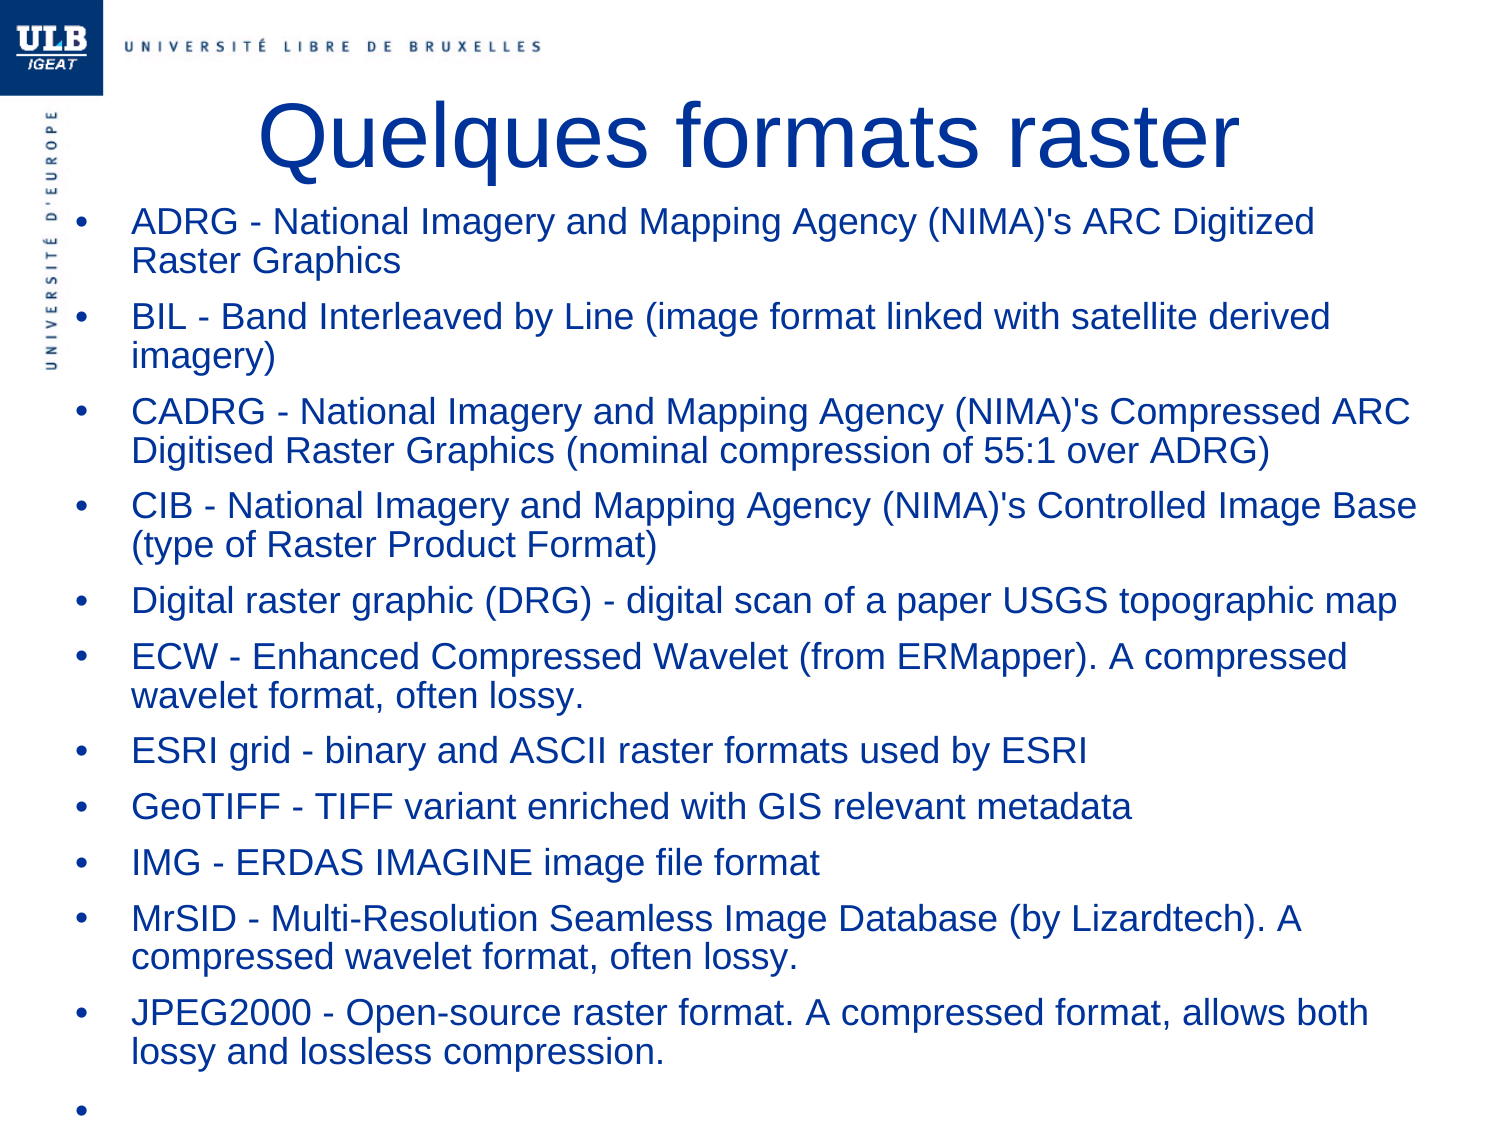

# Quelques formats raster
ADRG - National Imagery and Mapping Agency (NIMA)'s ARC Digitized Raster Graphics
BIL - Band Interleaved by Line (image format linked with satellite derived imagery)
CADRG - National Imagery and Mapping Agency (NIMA)'s Compressed ARC Digitised Raster Graphics (nominal compression of 55:1 over ADRG)
CIB - National Imagery and Mapping Agency (NIMA)'s Controlled Image Base (type of Raster Product Format)
Digital raster graphic (DRG) - digital scan of a paper USGS topographic map
ECW - Enhanced Compressed Wavelet (from ERMapper). A compressed wavelet format, often lossy.
ESRI grid - binary and ASCII raster formats used by ESRI
GeoTIFF - TIFF variant enriched with GIS relevant metadata
IMG - ERDAS IMAGINE image file format
MrSID - Multi-Resolution Seamless Image Database (by Lizardtech). A compressed wavelet format, often lossy.
JPEG2000 - Open-source raster format. A compressed format, allows both lossy and lossless compression.